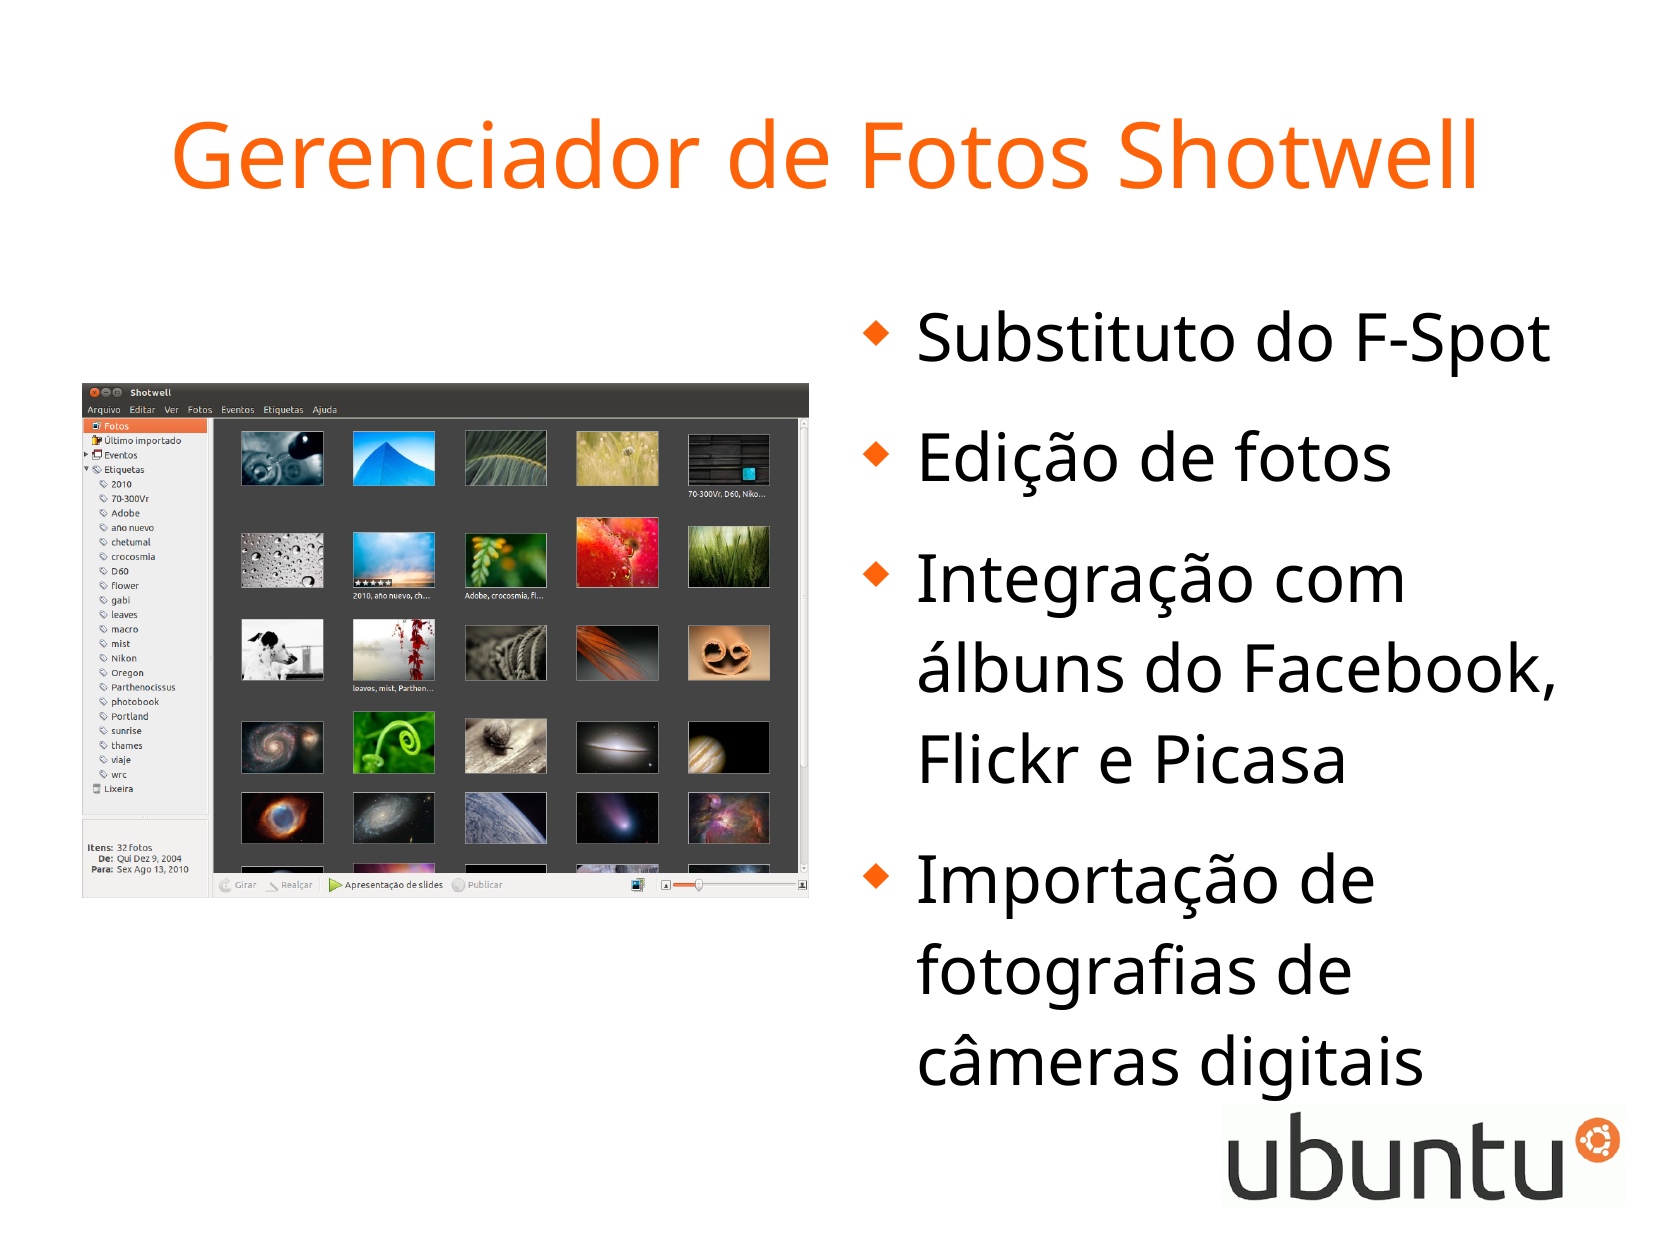

# Gerenciador de Fotos Shotwell
Substituto do F-Spot
Edição de fotos
Integração com álbuns do Facebook, Flickr e Picasa
Importação de fotografias de câmeras digitais